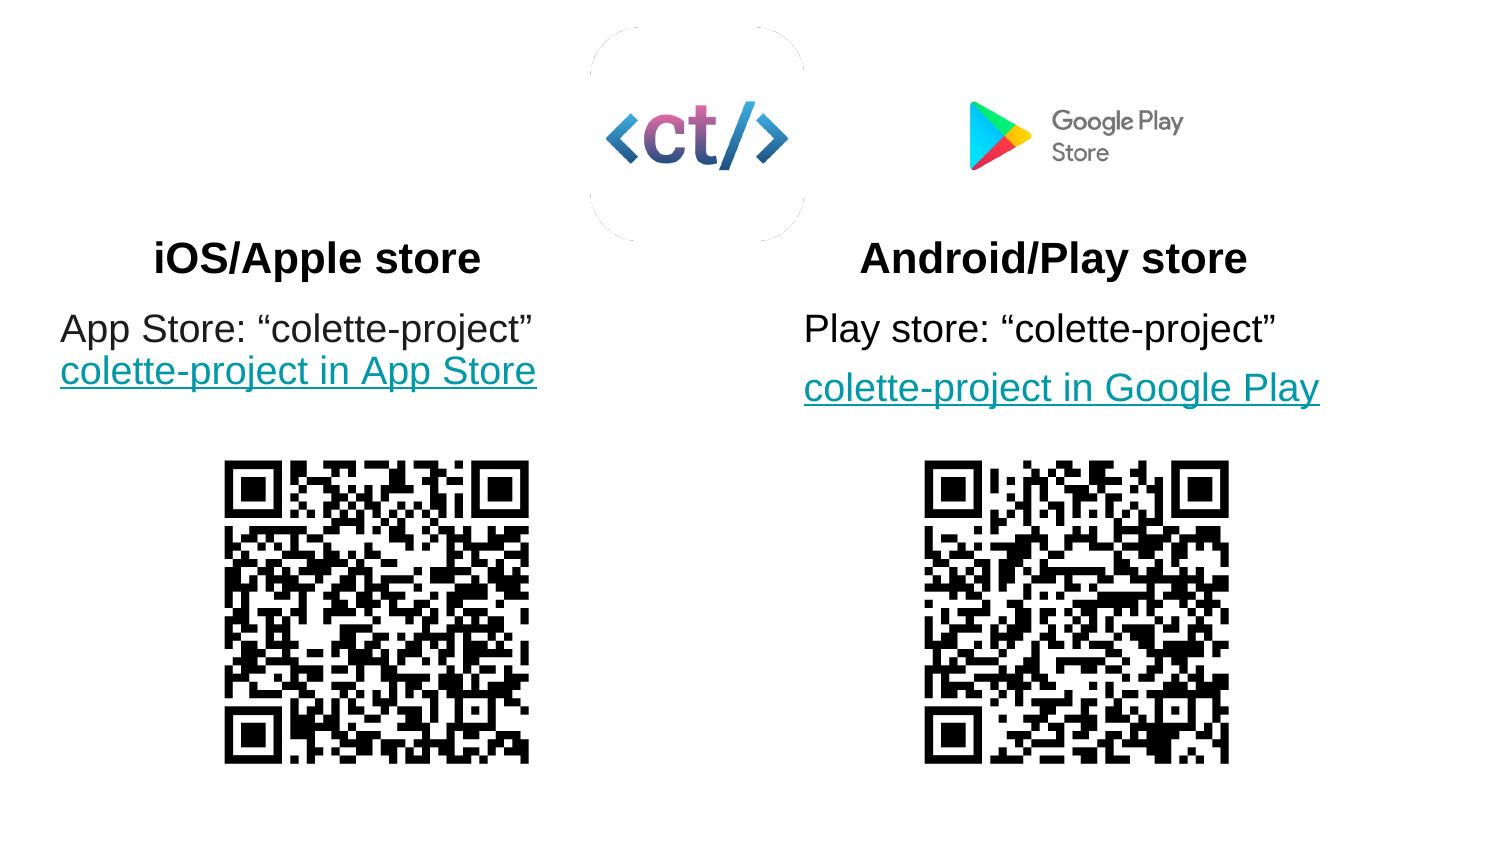

# iOS/Apple store
Android/Play store
App Store: “colette-project” colette-project in App Store
Play store: “colette-project”
colette-project in Google Play